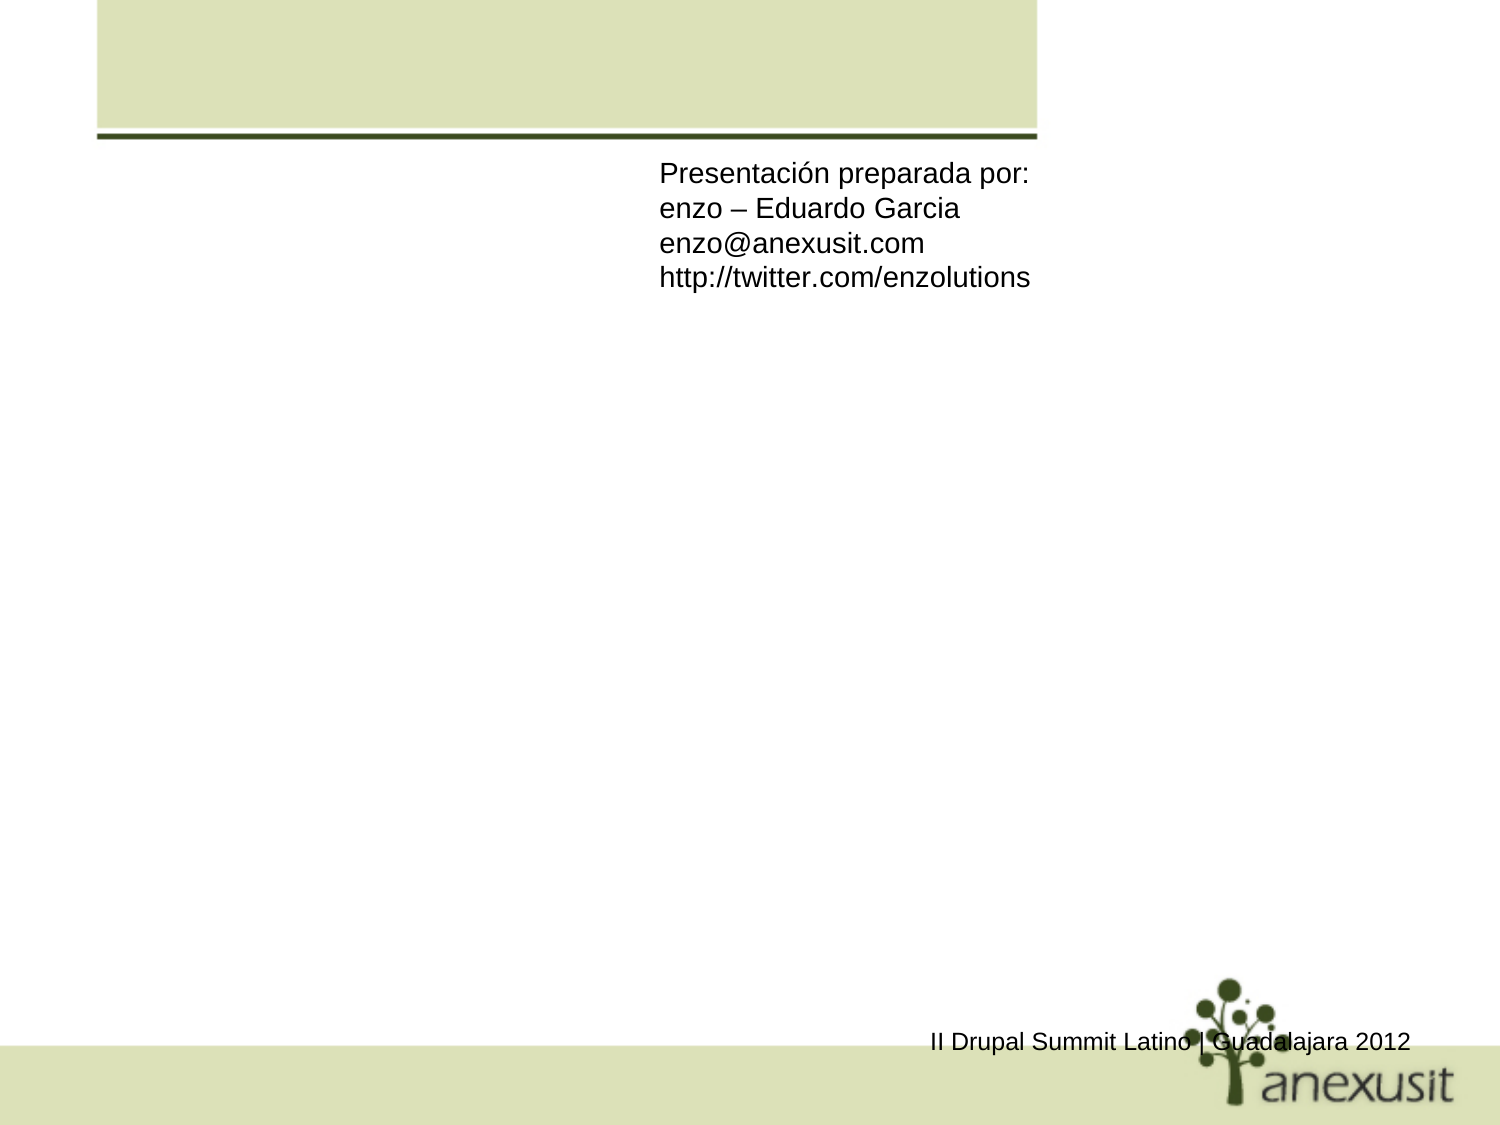

Presentación preparada por:
enzo – Eduardo Garcia
enzo@anexusit.com
http://twitter.com/enzolutions
II Drupal Summit Latino | Guadalajara 2012